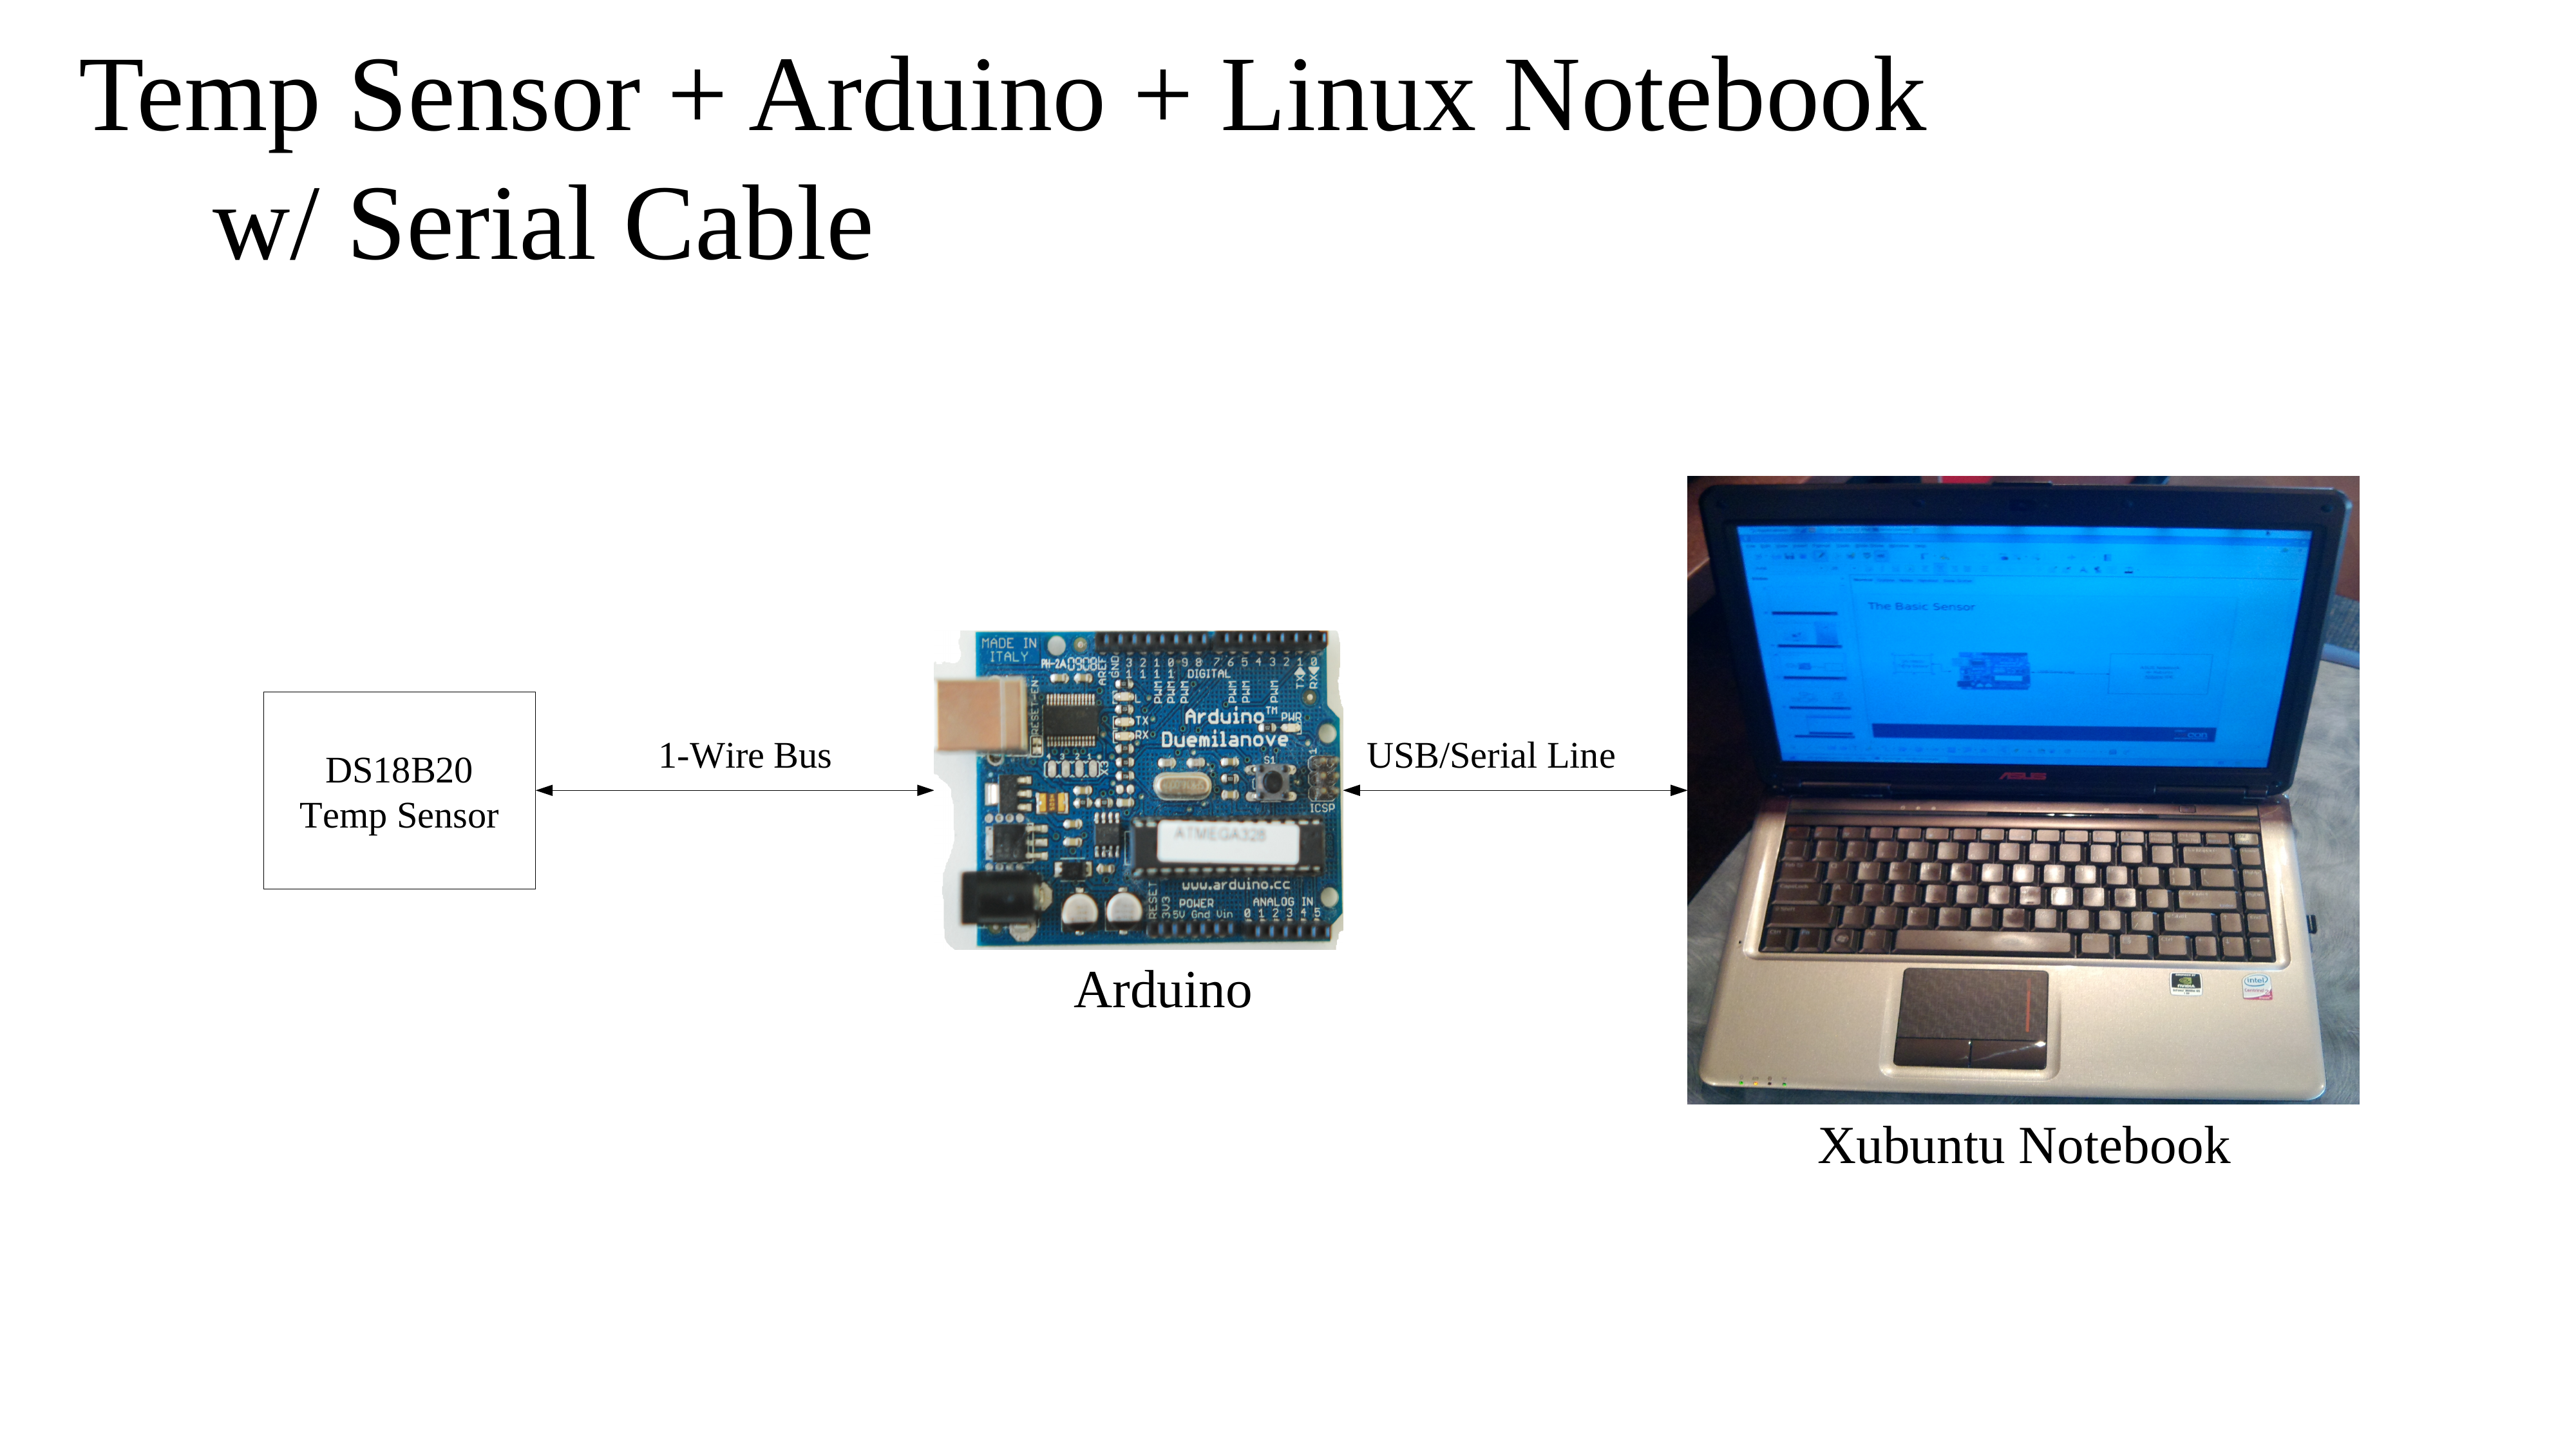

# Temp Sensor + Arduino + Linux Notebook w/ Serial Cable
DS18B20
Temp Sensor
1-Wire Bus
USB/Serial Line
Arduino
Xubuntu Notebook